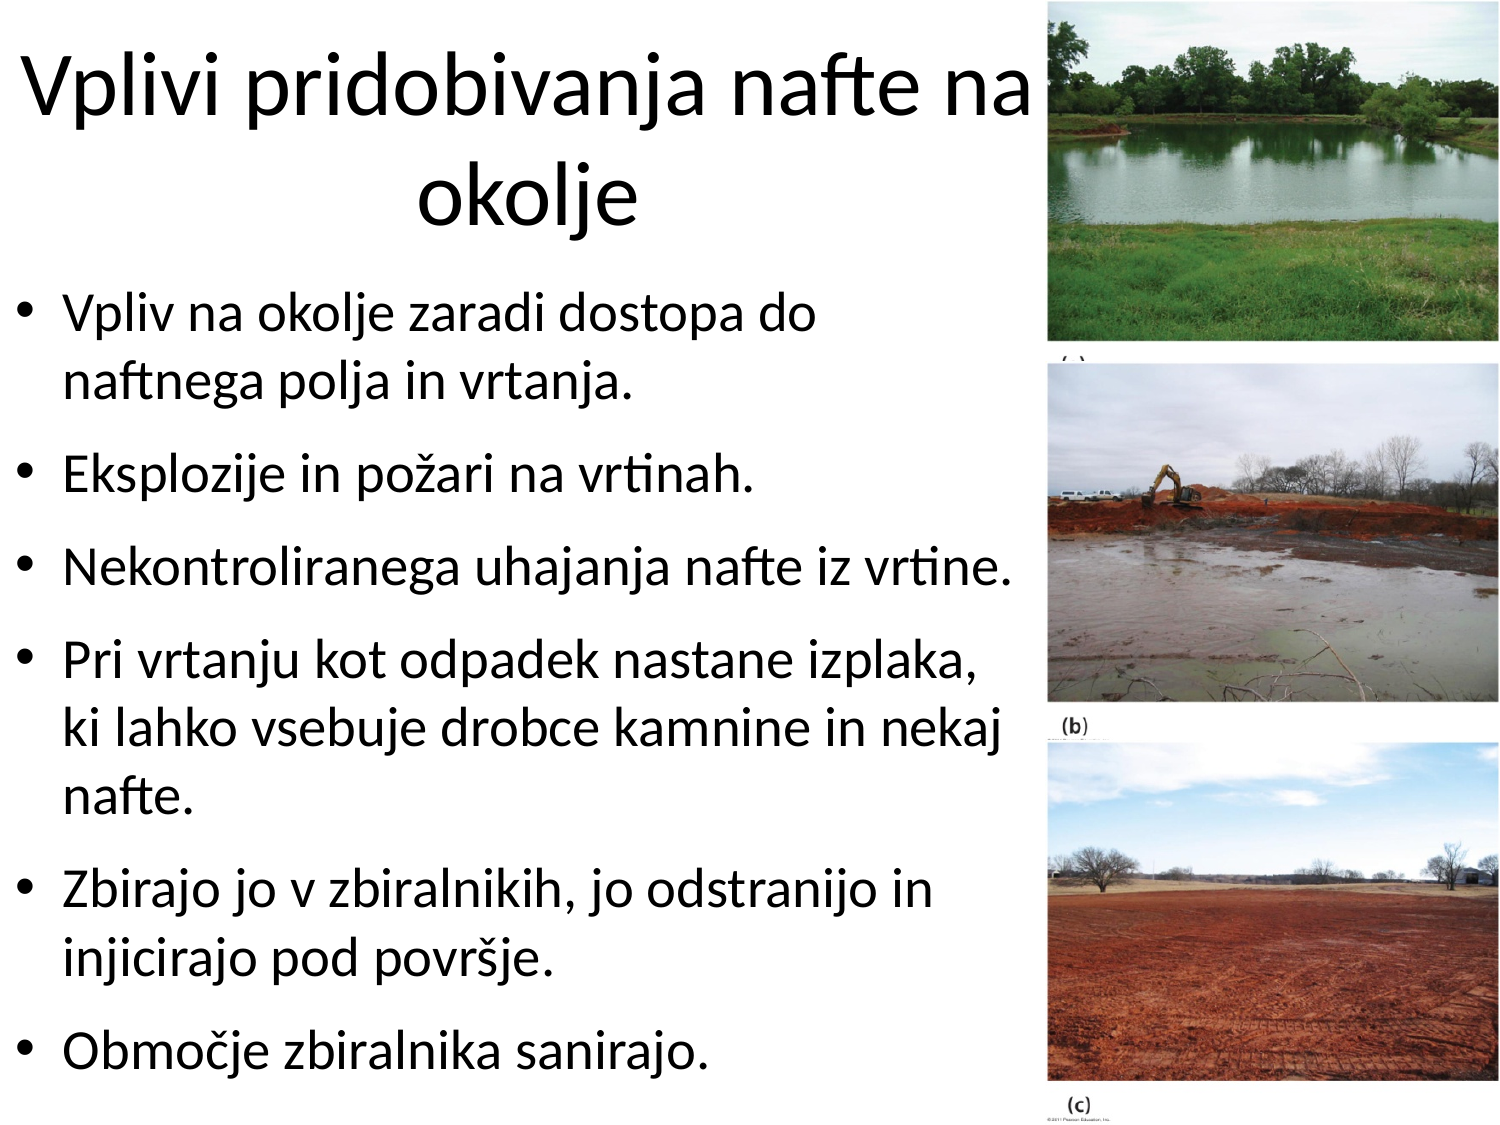

# Vplivi pridobivanja nafte na okolje
Vpliv na okolje zaradi dostopa do naftnega polja in vrtanja.
Eksplozije in požari na vrtinah.
Nekontroliranega uhajanja nafte iz vrtine.
Pri vrtanju kot odpadek nastane izplaka, ki lahko vsebuje drobce kamnine in nekaj nafte.
Zbirajo jo v zbiralnikih, jo odstranijo in injicirajo pod površje.
Območje zbiralnika sanirajo.